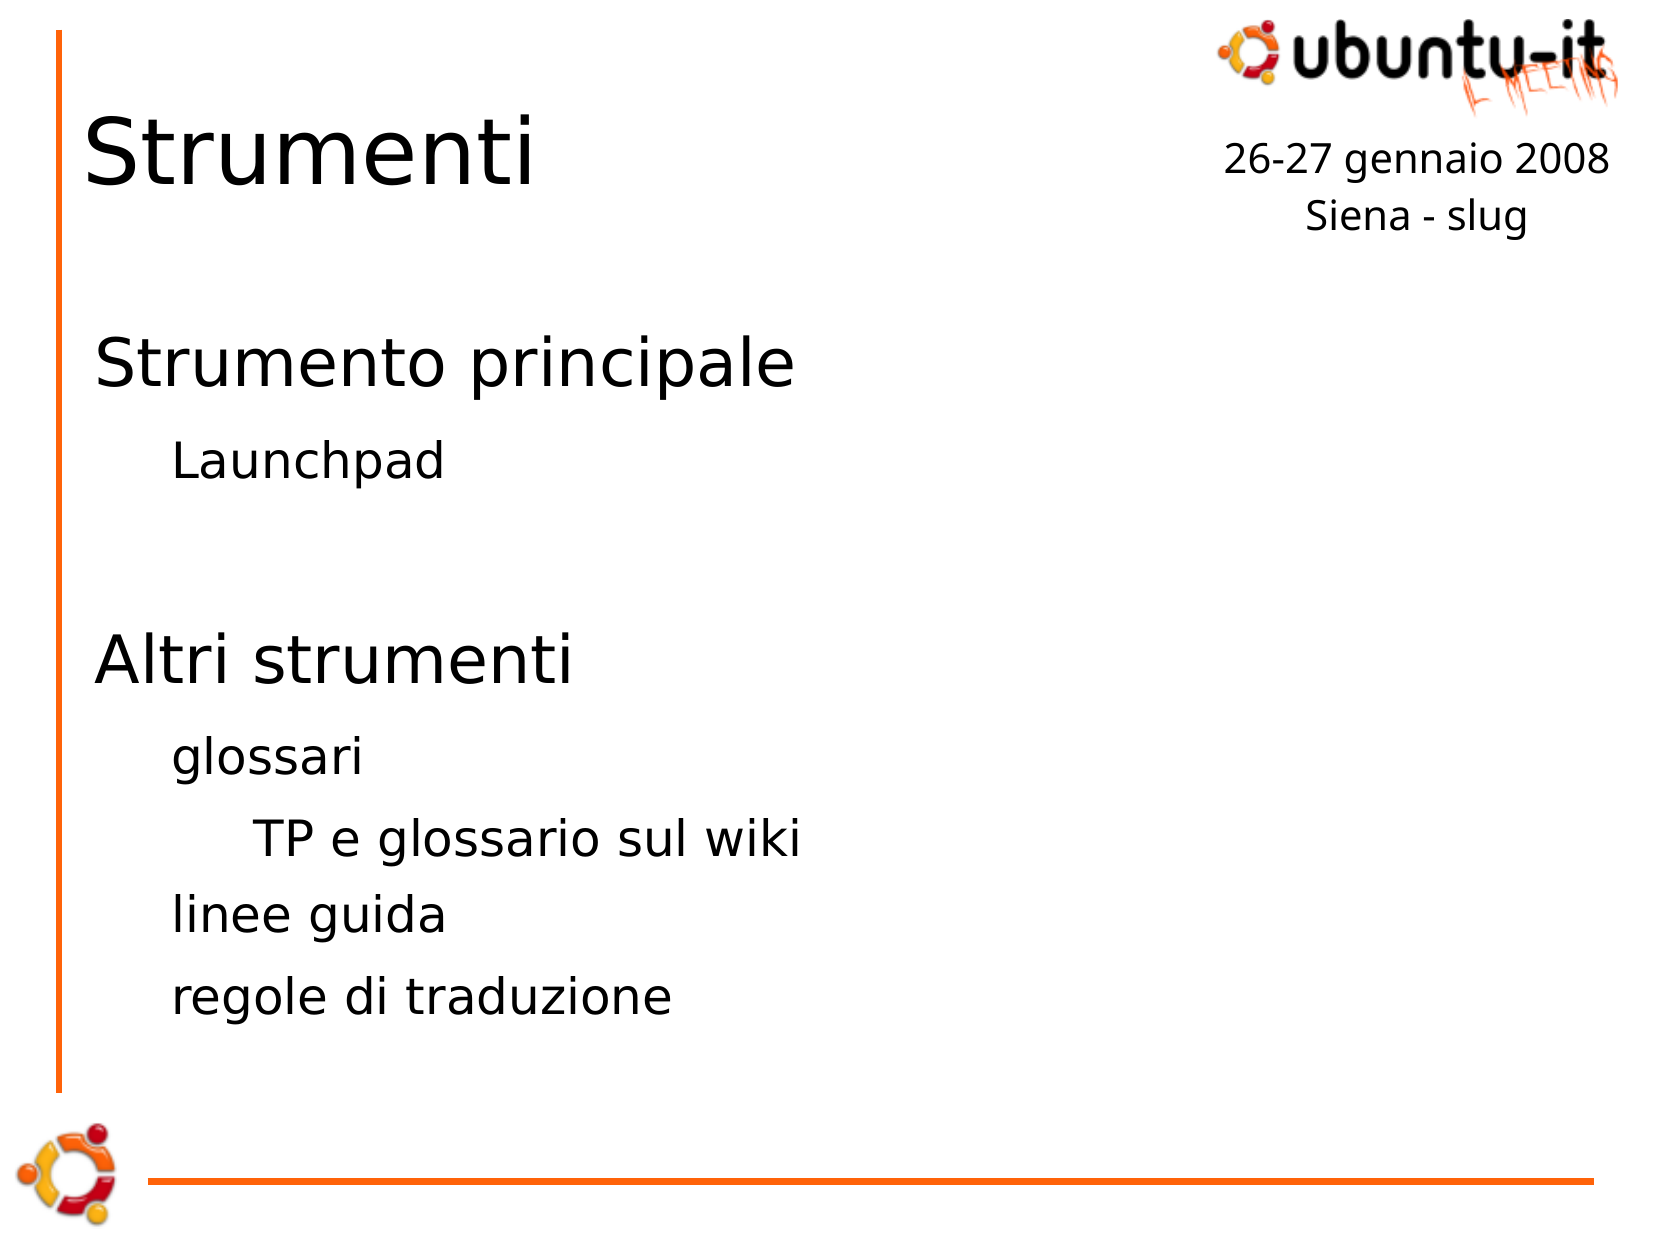

# Strumenti
Strumento principale
Launchpad
Altri strumenti
glossari
TP e glossario sul wiki
linee guida
regole di traduzione